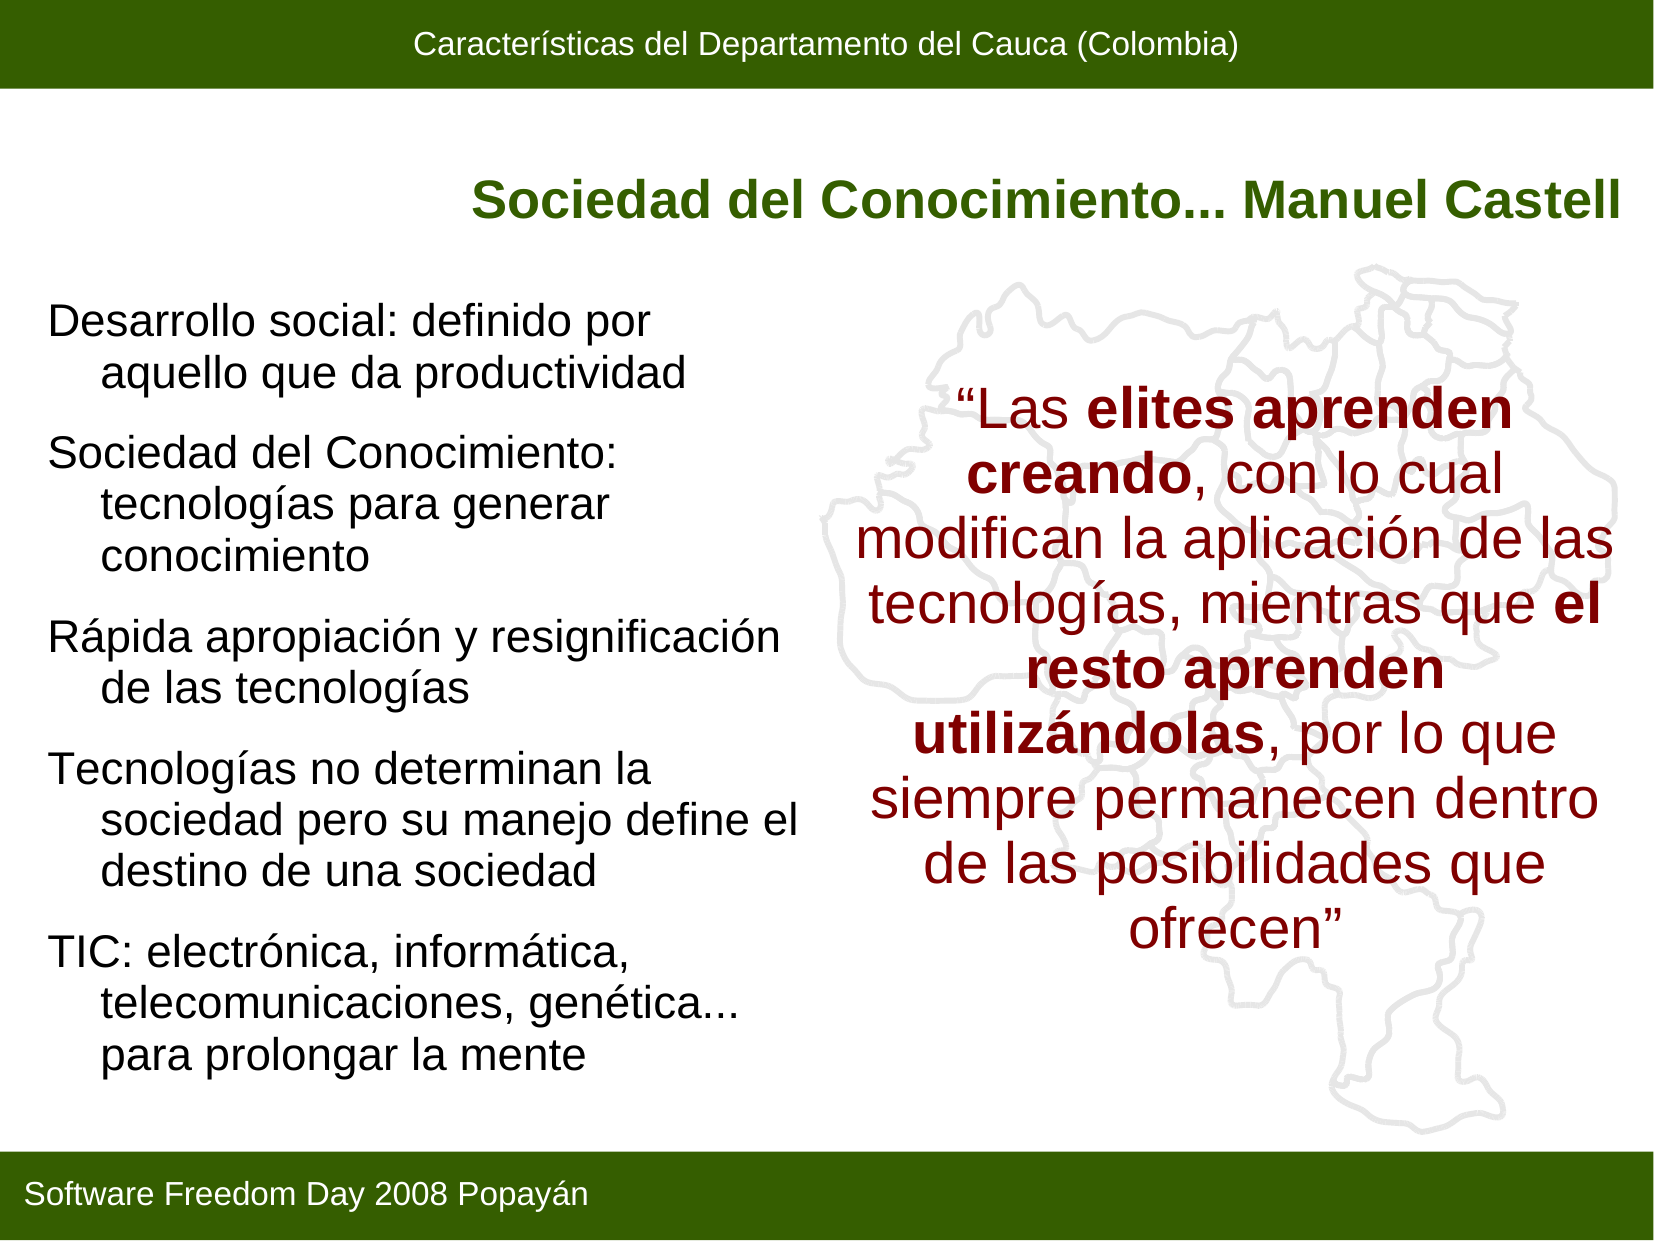

# Sociedad del Conocimiento... Manuel Castell
Desarrollo social: definido por aquello que da productividad
Sociedad del Conocimiento: tecnologías para generar conocimiento
Rápida apropiación y resignificación de las tecnologías
Tecnologías no determinan la sociedad pero su manejo define el destino de una sociedad
TIC: electrónica, informática, telecomunicaciones, genética... para prolongar la mente
“Las elites aprenden creando, con lo cual modifican la aplicación de las tecnologías, mientras que el resto aprenden utilizándolas, por lo que siempre permanecen dentro de las posibilidades que ofrecen”